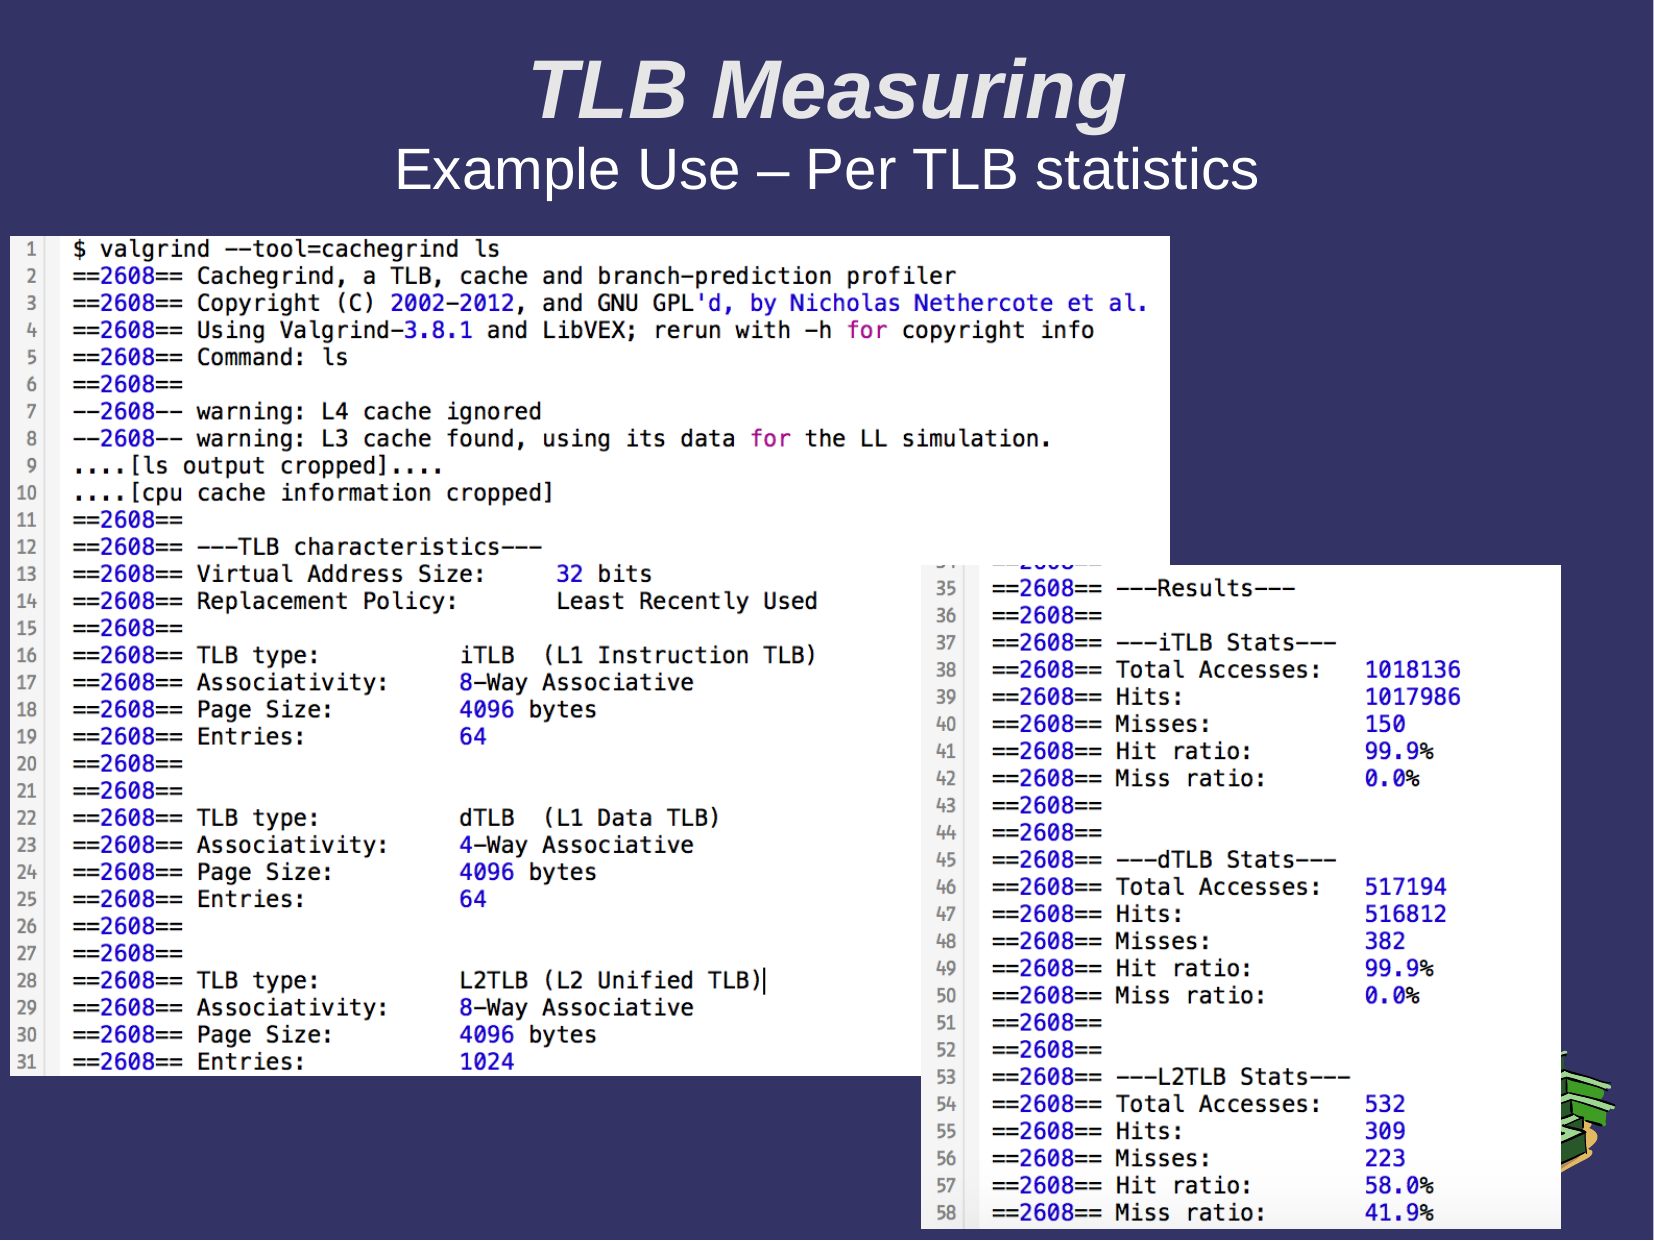

# TLB Measuring Example Use – Per TLB statistics